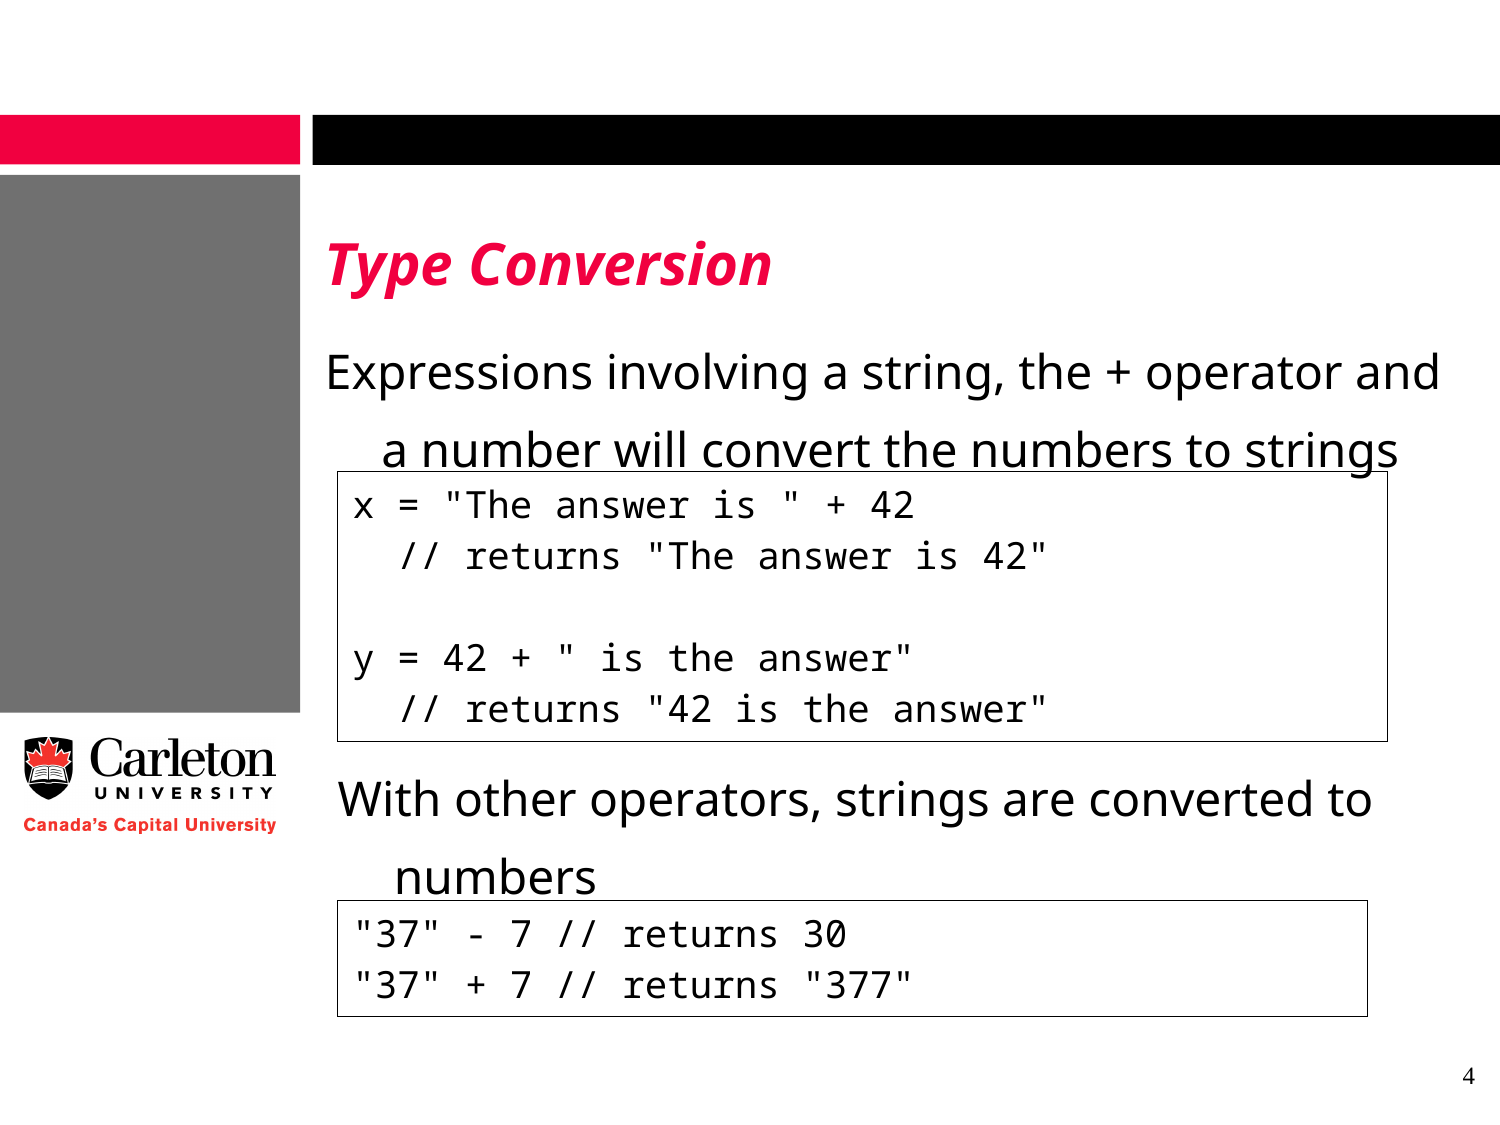

# Type Conversion
Expressions involving a string, the + operator and a number will convert the numbers to strings
x = "The answer is " + 42
 // returns "The answer is 42"
y = 42 + " is the answer"
 // returns "42 is the answer"
With other operators, strings are converted to numbers
"37" - 7 // returns 30
"37" + 7 // returns "377"
4